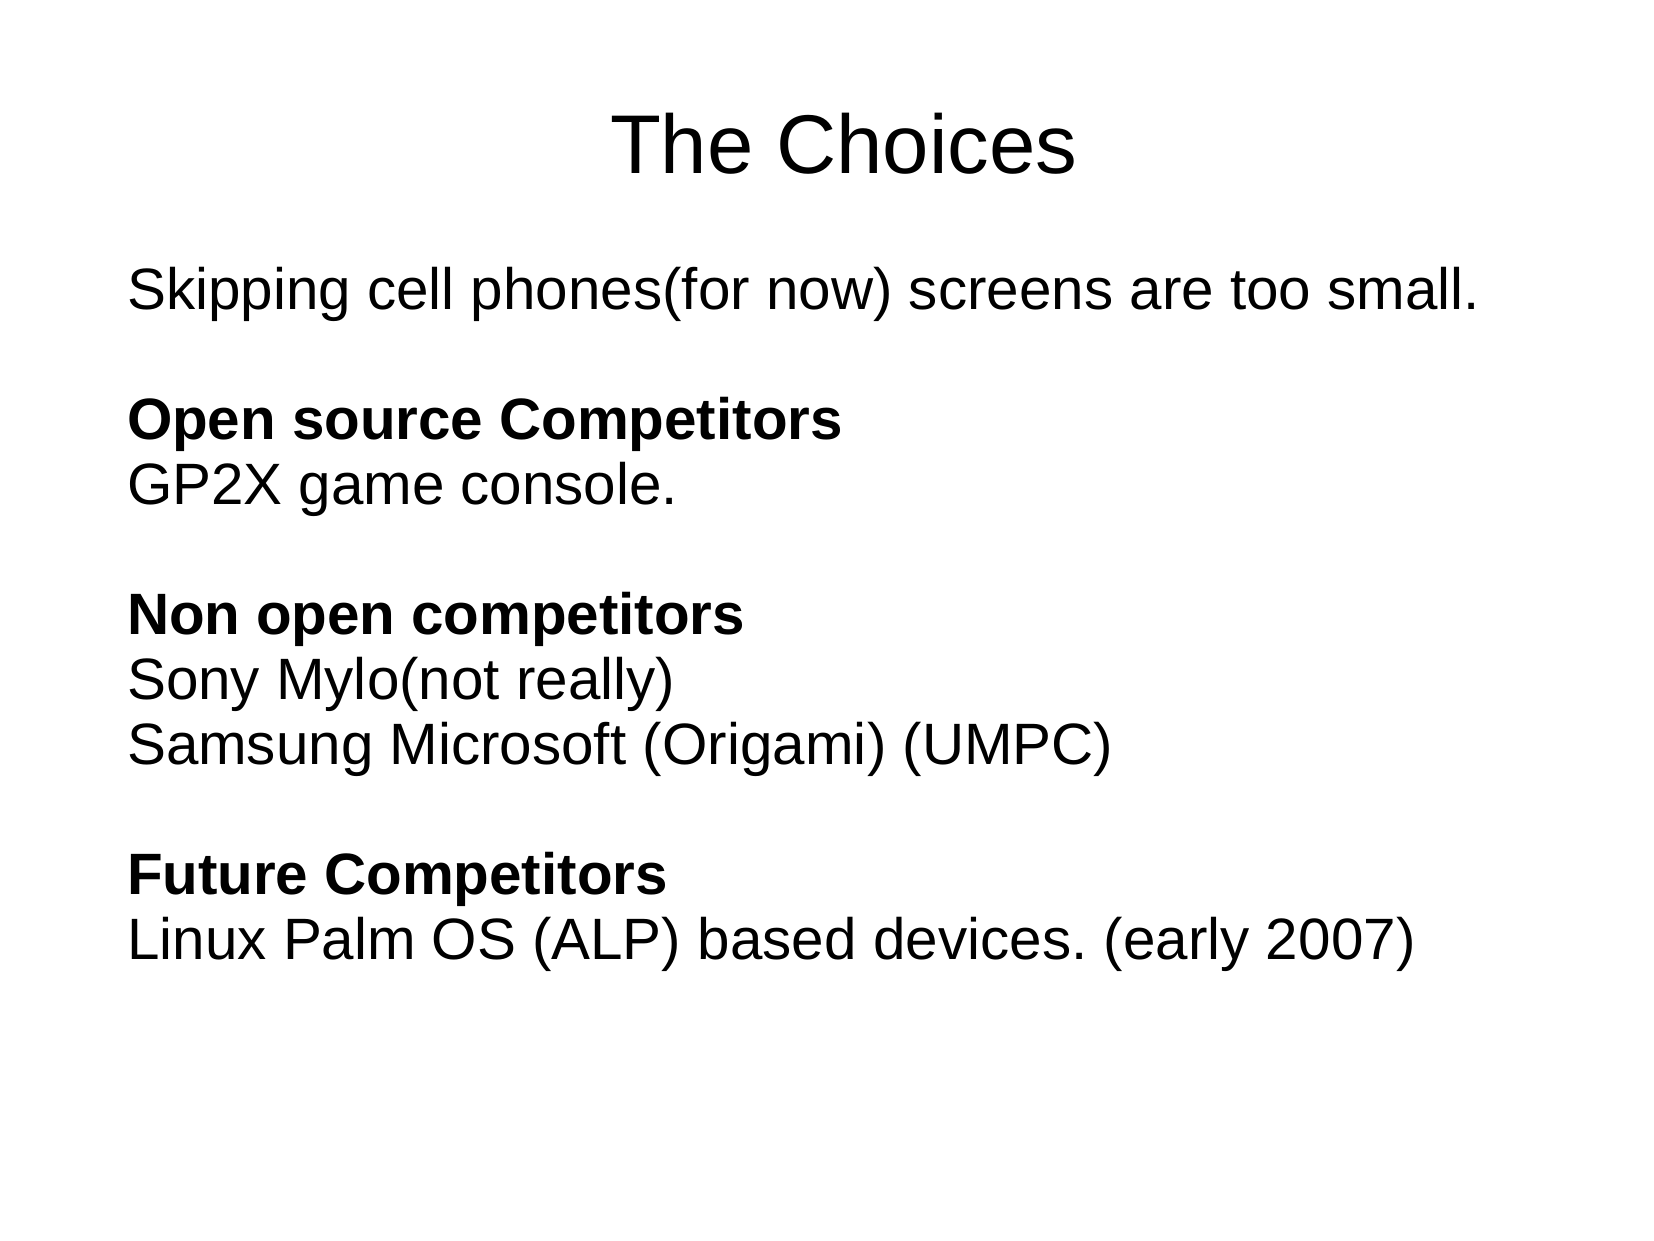

The Choices
Skipping cell phones(for now) screens are too small.
Open source Competitors
GP2X game console.
Non open competitors
Sony Mylo(not really)
Samsung Microsoft (Origami) (UMPC)
Future Competitors
Linux Palm OS (ALP) based devices. (early 2007)